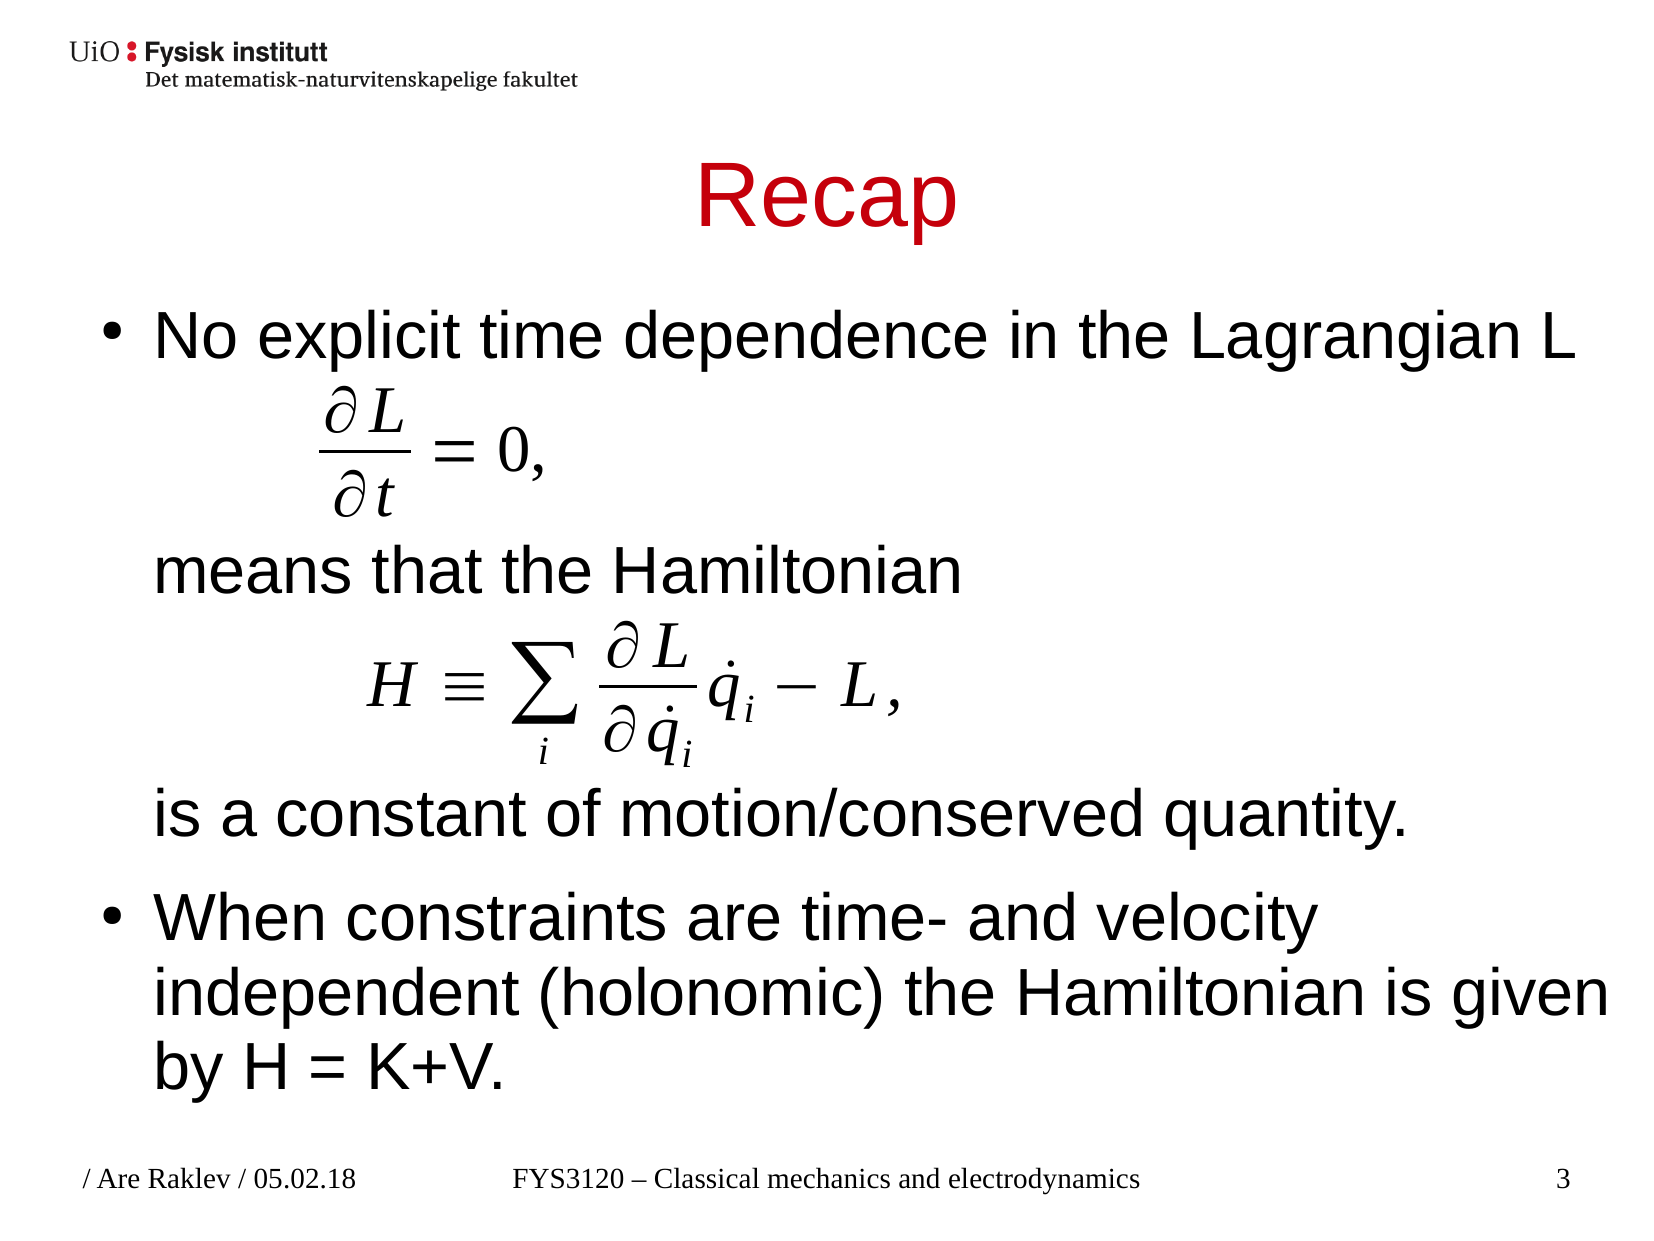

# Recap
No explicit time dependence in the Lagrangian L
means that the Hamiltonian
is a constant of motion/conserved quantity.
When constraints are time- and velocity independent (holonomic) the Hamiltonian is given by H = K+V.
/ Are Raklev / 05.02.18
FYS3120 – Classical mechanics and electrodynamics
3